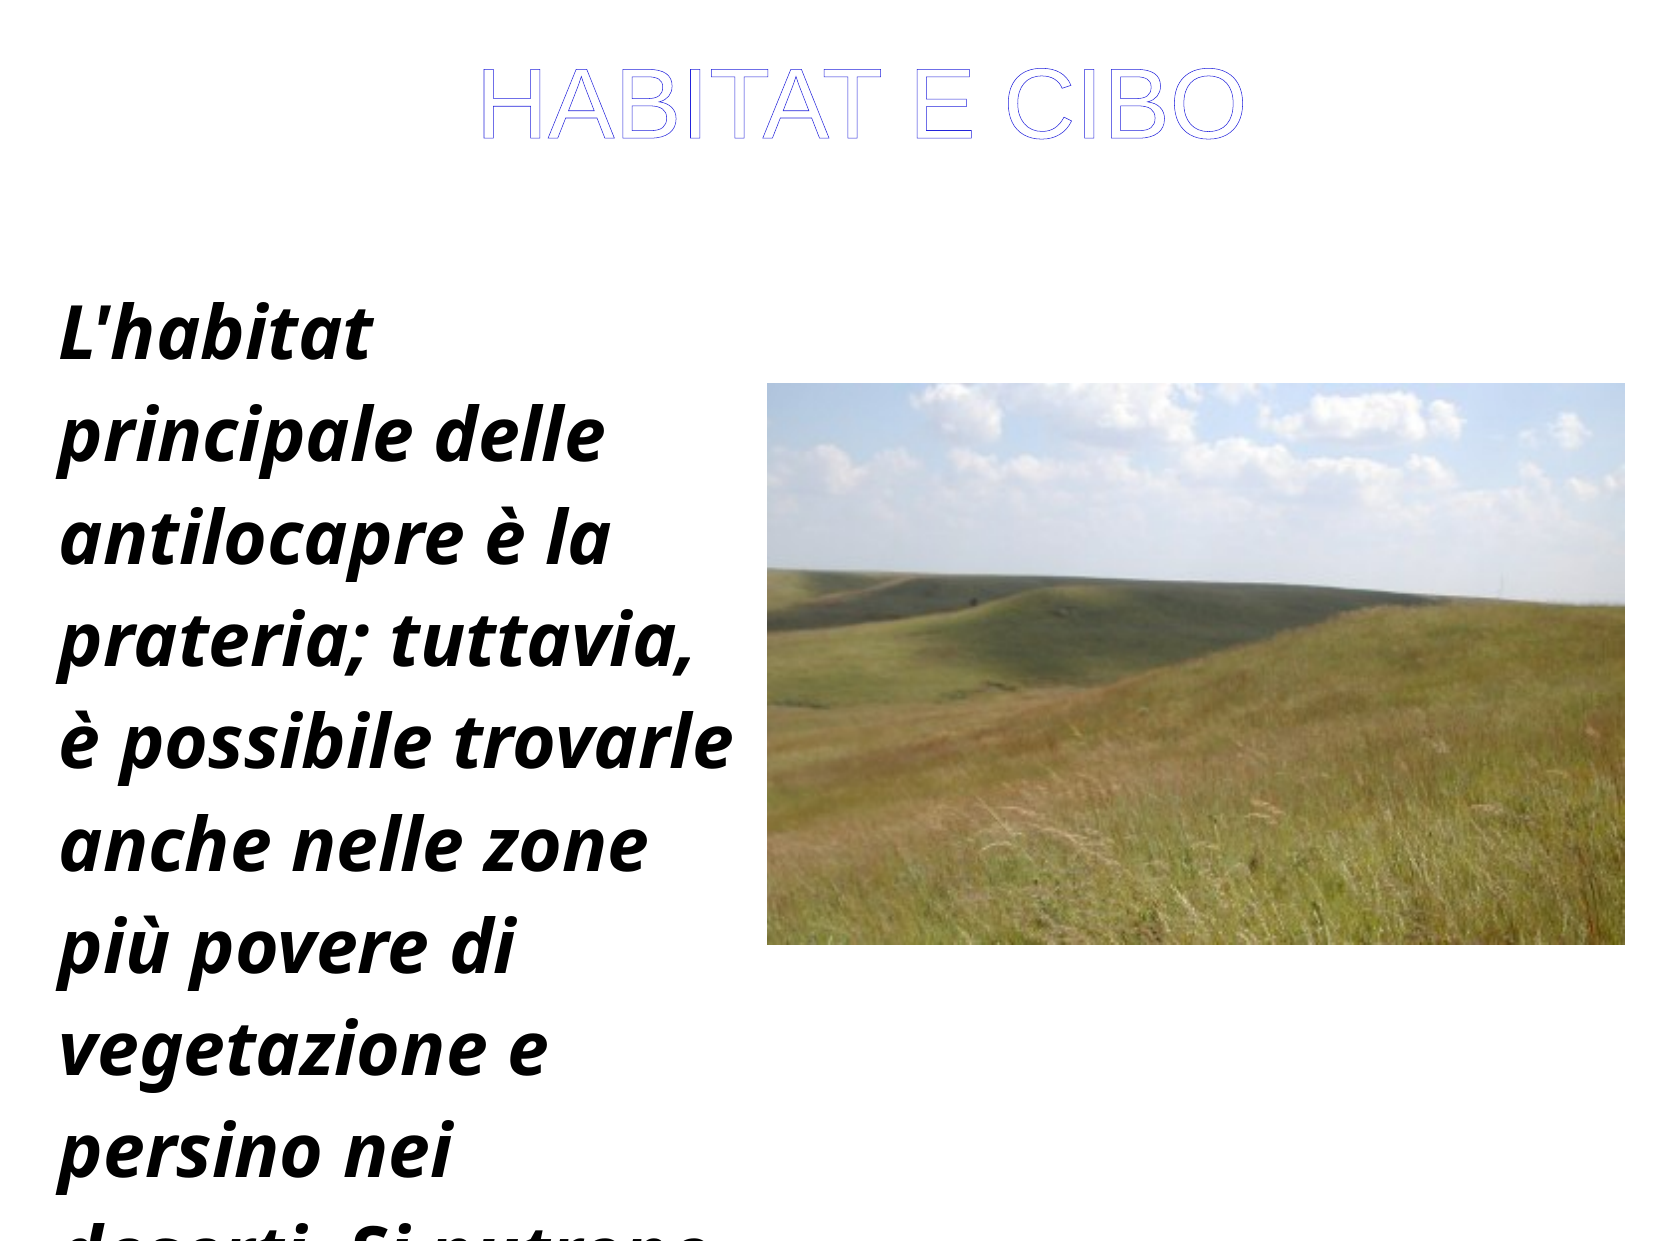

# HABITAT E CIBO
L'habitat principale delle antilocapre è la prateria; tuttavia, è possibile trovarle anche nelle zone più povere di vegetazione e persino nei deserti. Si nutrono di cactus, erba, arbusti e germogli.